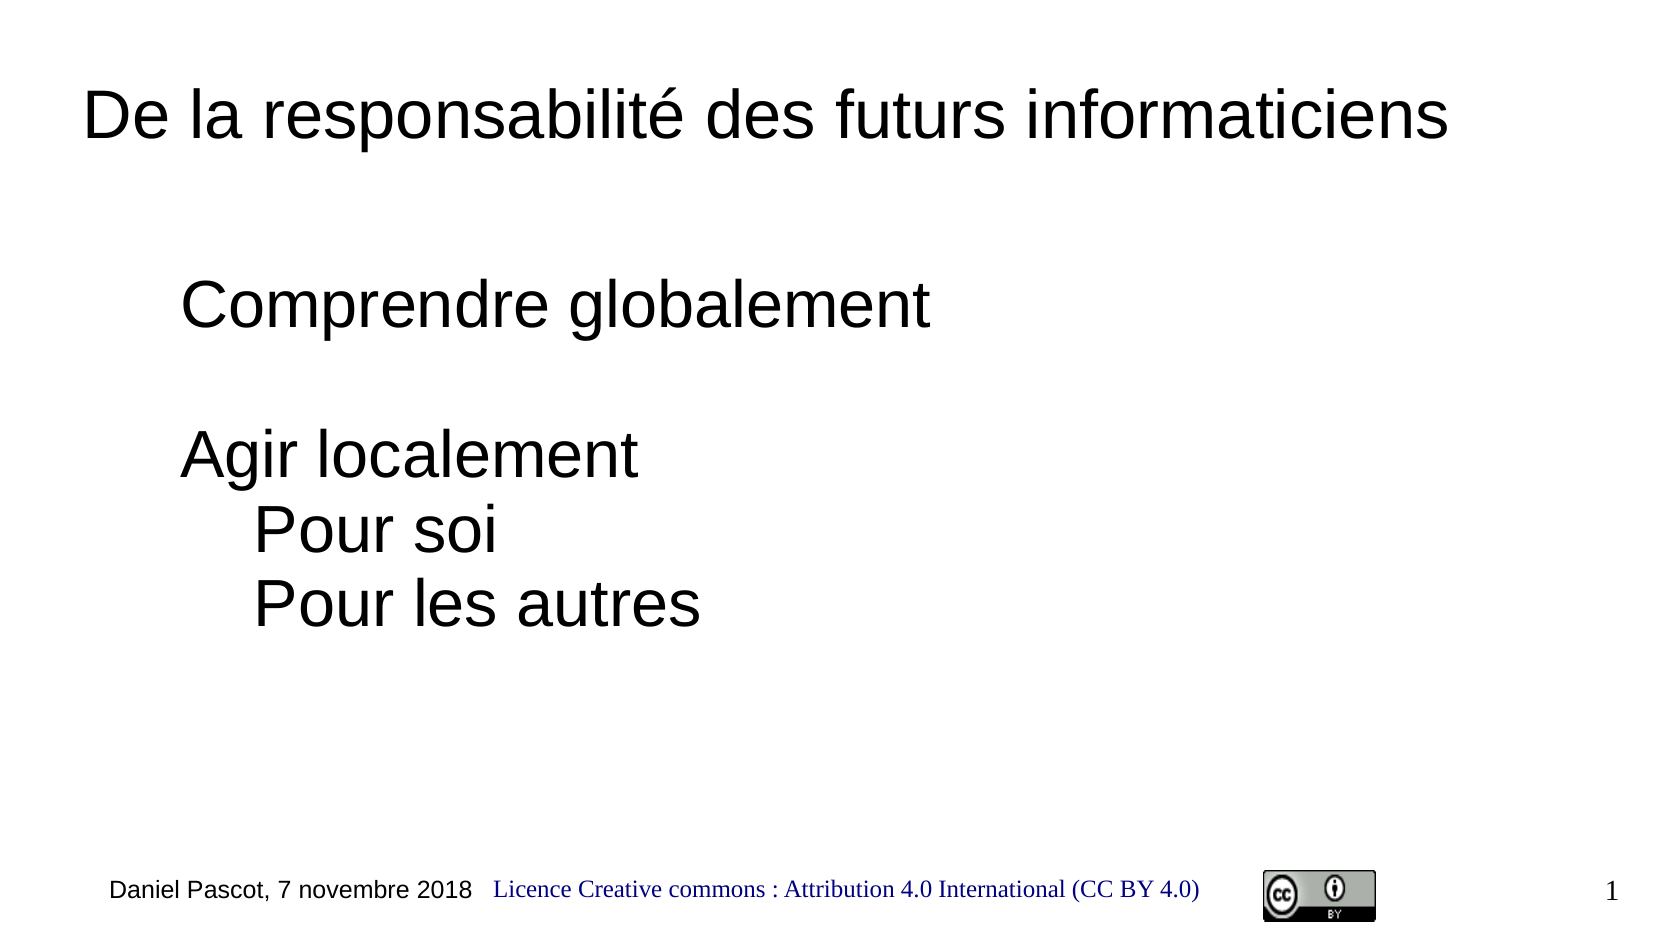

# De la responsabilité des futurs informaticiens
Comprendre globalement
Agir localement
	Pour soi
	Pour les autres
1